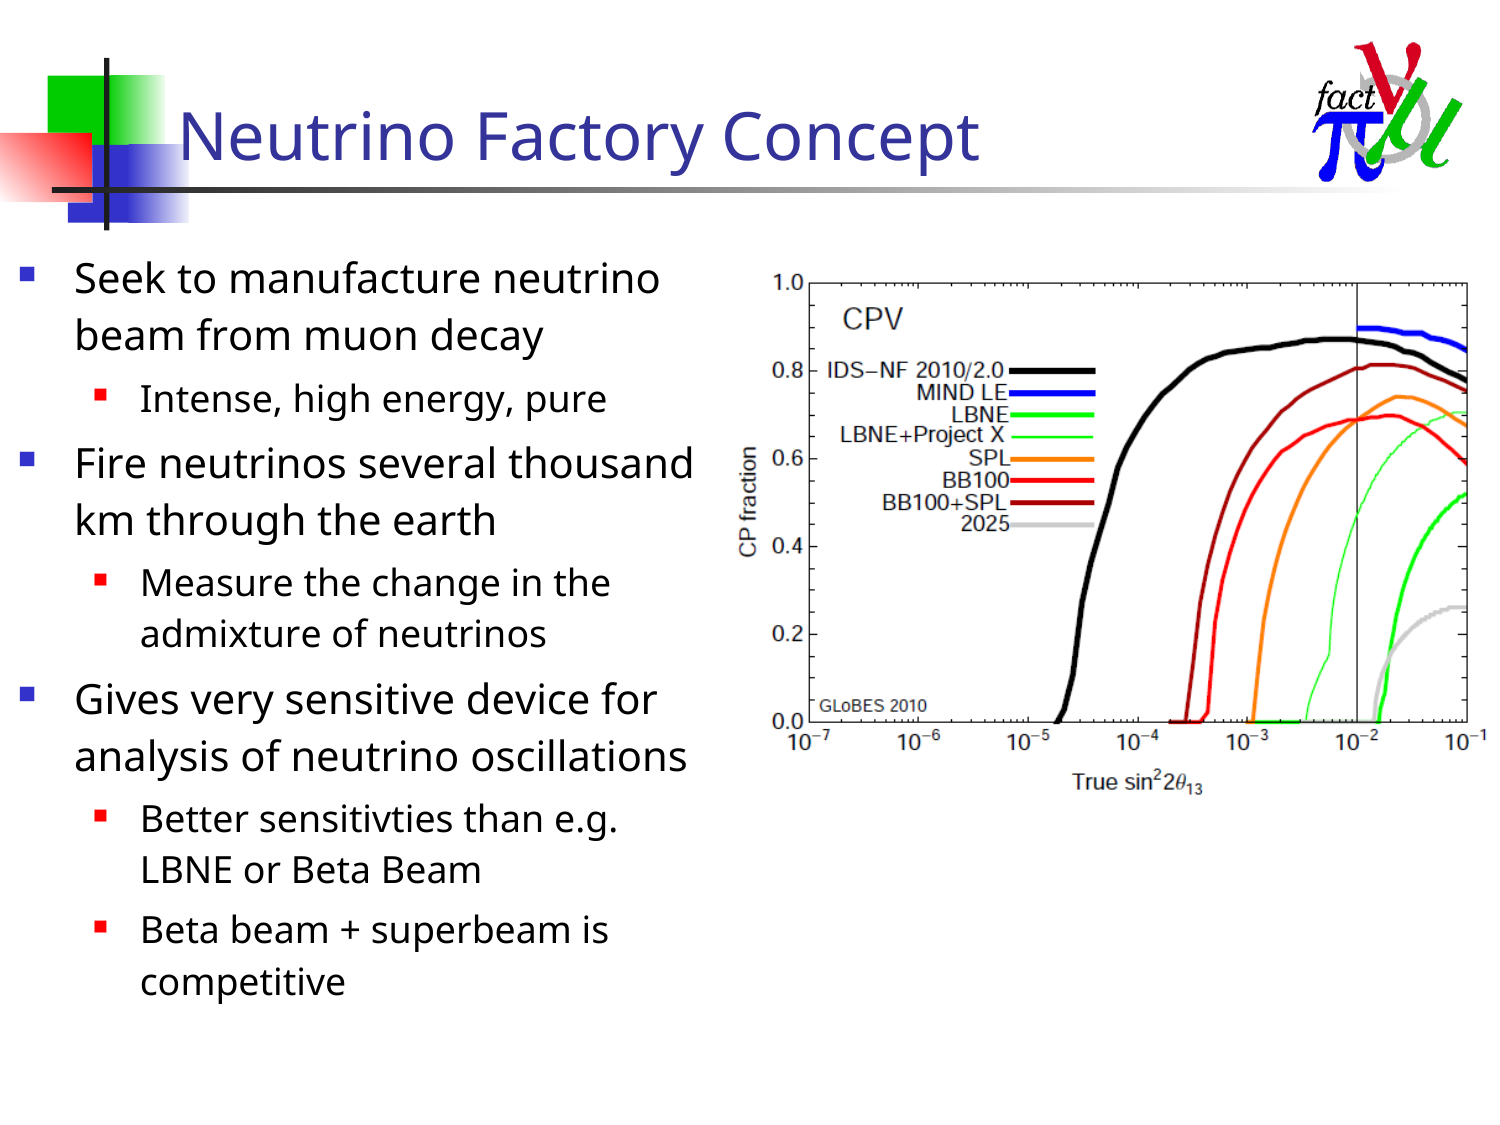

# Neutrino Factory Concept
Seek to manufacture neutrino beam from muon decay
Intense, high energy, pure
Fire neutrinos several thousand km through the earth
Measure the change in the admixture of neutrinos
Gives very sensitive device for analysis of neutrino oscillations
Better sensitivties than e.g. LBNE or Beta Beam
Beta beam + superbeam is competitive